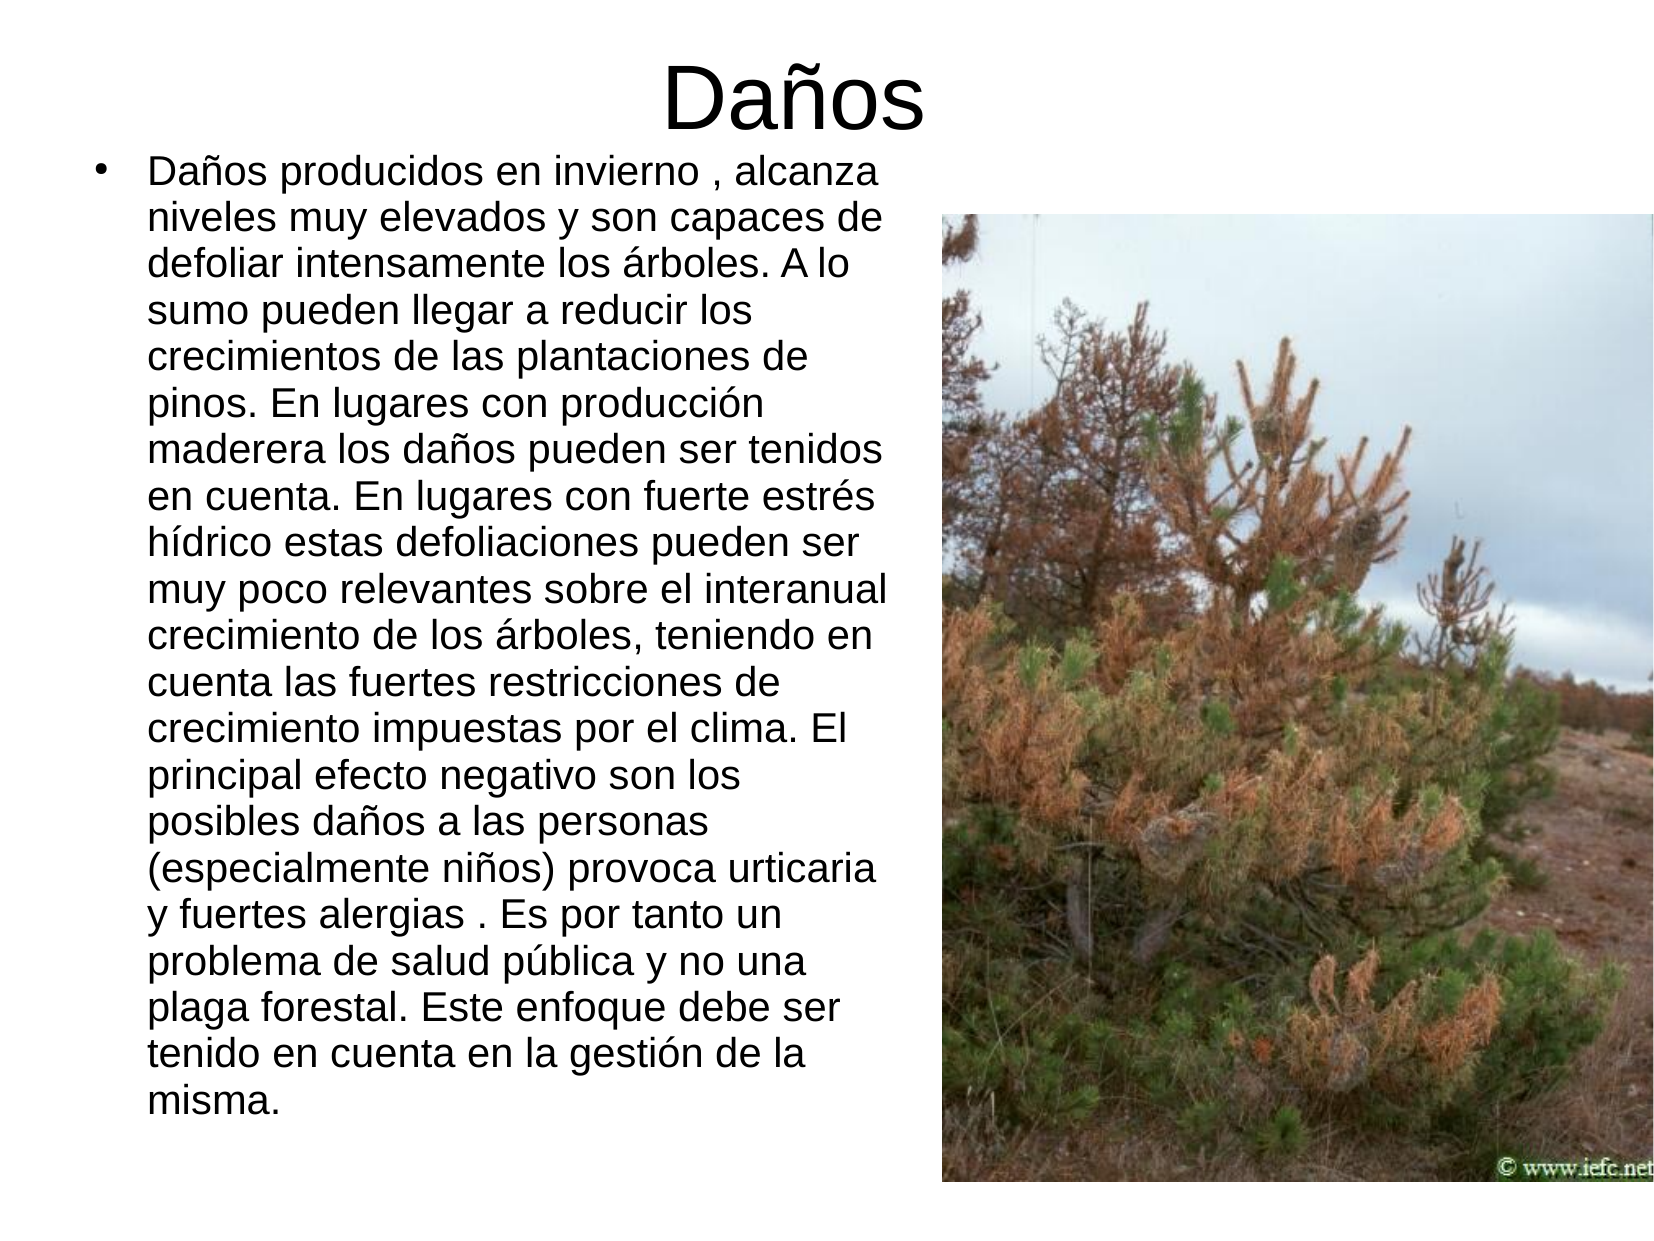

# Daños
Daños producidos en invierno , alcanza niveles muy elevados y son capaces de defoliar intensamente los árboles. A lo sumo pueden llegar a reducir los crecimientos de las plantaciones de pinos. En lugares con producción maderera los daños pueden ser tenidos en cuenta. En lugares con fuerte estrés hídrico estas defoliaciones pueden ser muy poco relevantes sobre el interanual crecimiento de los árboles, teniendo en cuenta las fuertes restricciones de crecimiento impuestas por el clima. El principal efecto negativo son los posibles daños a las personas (especialmente niños) provoca urticaria y fuertes alergias . Es por tanto un problema de salud pública y no una plaga forestal. Este enfoque debe ser tenido en cuenta en la gestión de la misma.